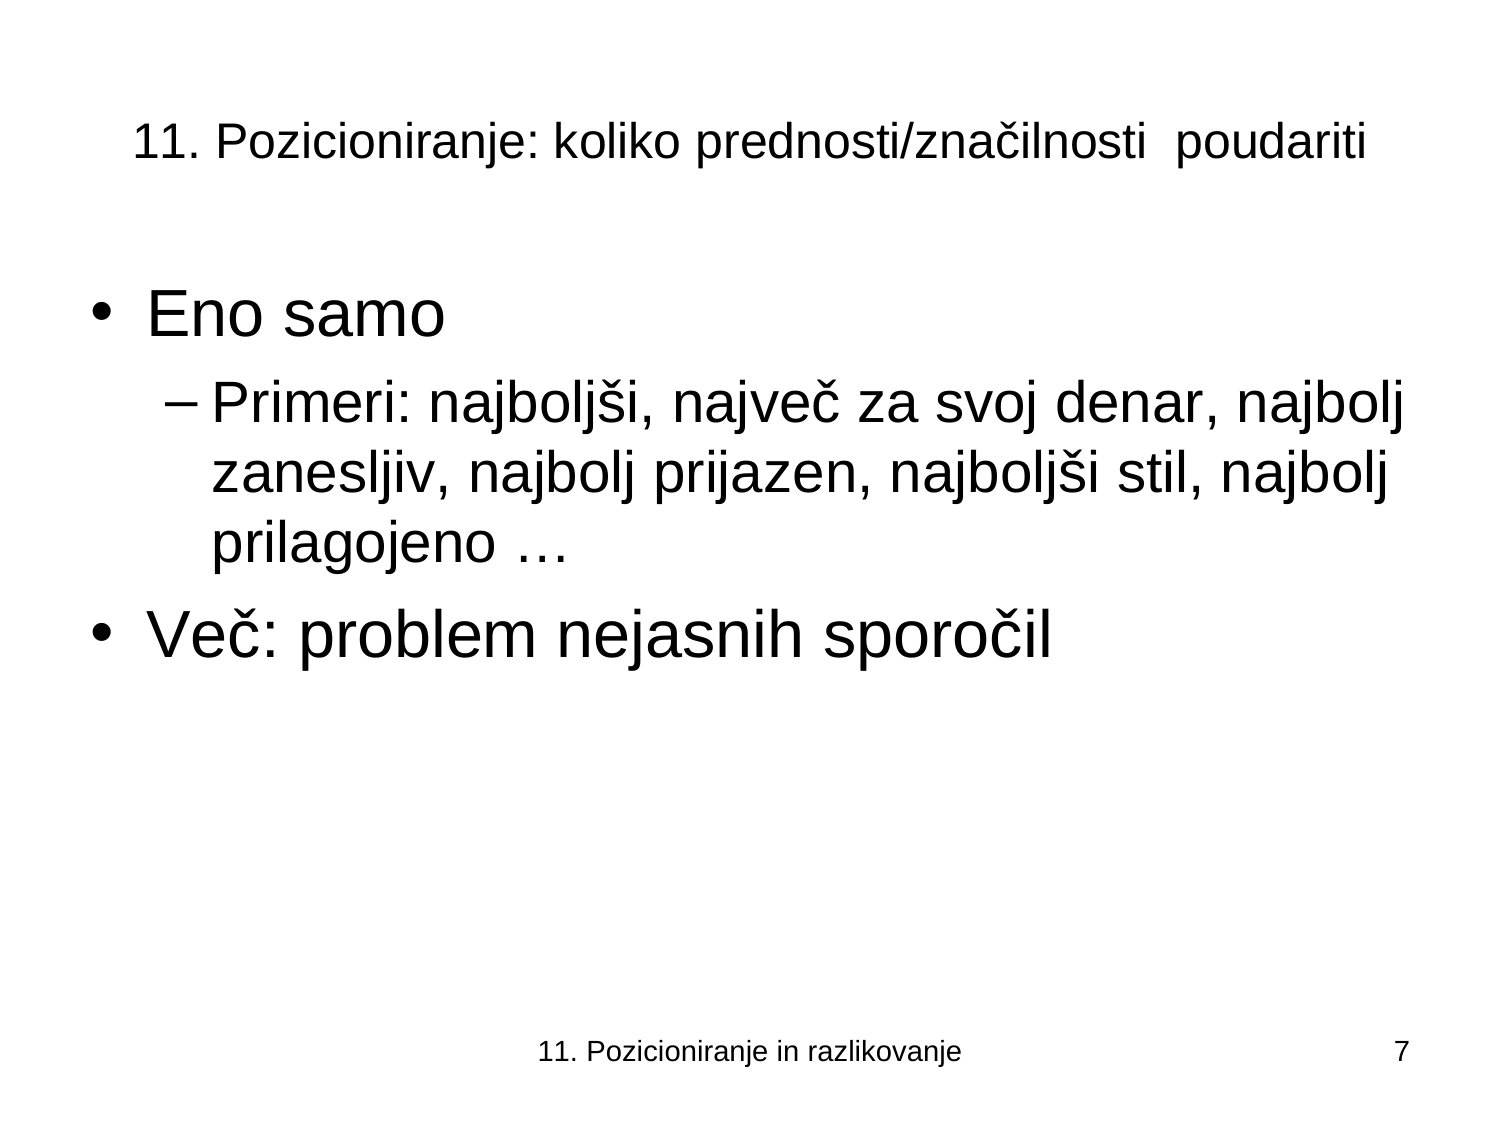

# 11. Pozicioniranje: koliko prednosti/značilnosti poudariti
Eno samo
Primeri: najboljši, največ za svoj denar, najbolj zanesljiv, najbolj prijazen, najboljši stil, najbolj prilagojeno …
Več: problem nejasnih sporočil
11. Pozicioniranje in razlikovanje